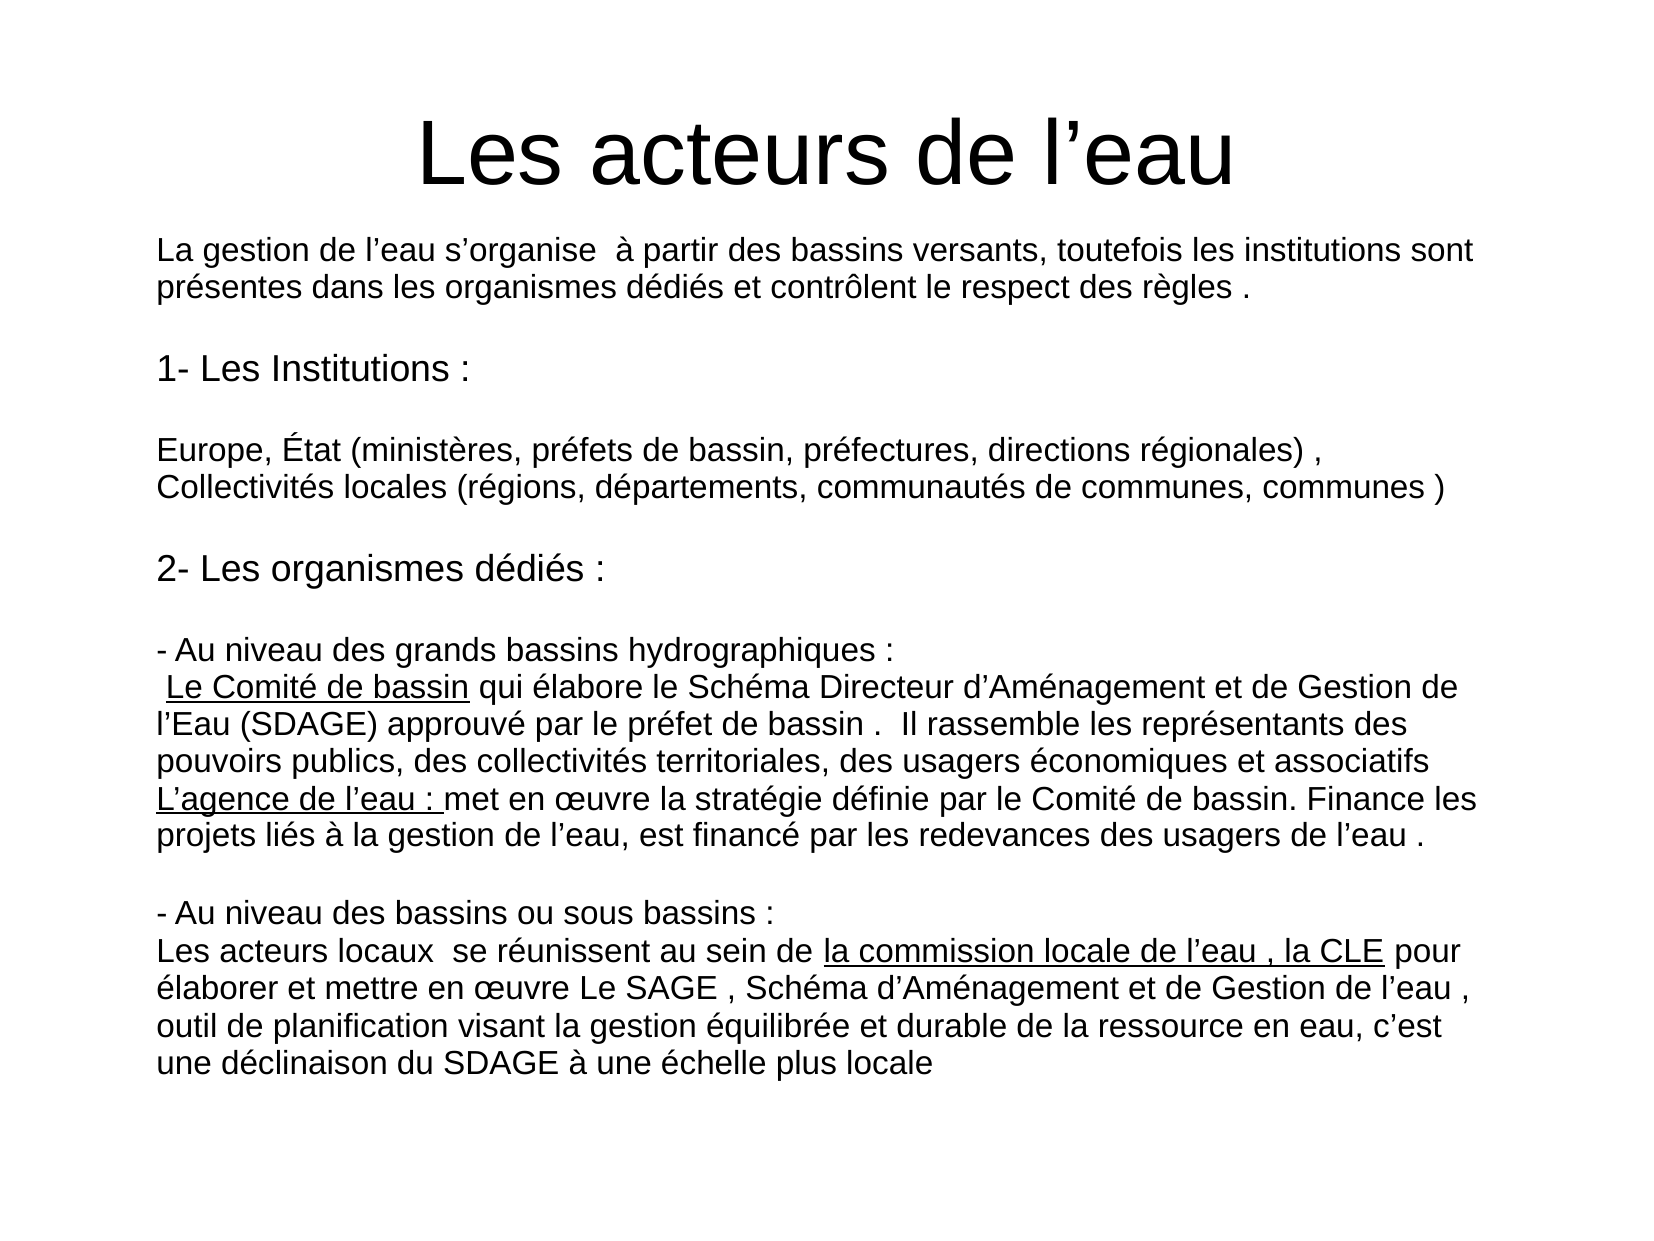

# Les acteurs de l’eau
La gestion de l’eau s’organise à partir des bassins versants, toutefois les institutions sont présentes dans les organismes dédiés et contrôlent le respect des règles .
1- Les Institutions :
Europe, État (ministères, préfets de bassin, préfectures, directions régionales) , Collectivités locales (régions, départements, communautés de communes, communes )
2- Les organismes dédiés :
- Au niveau des grands bassins hydrographiques :
 Le Comité de bassin qui élabore le Schéma Directeur d’Aménagement et de Gestion de l’Eau (SDAGE) approuvé par le préfet de bassin . Il rassemble les représentants des pouvoirs publics, des collectivités territoriales, des usagers économiques et associatifs
L’agence de l’eau : met en œuvre la stratégie définie par le Comité de bassin. Finance les projets liés à la gestion de l’eau, est financé par les redevances des usagers de l’eau .
- Au niveau des bassins ou sous bassins :
Les acteurs locaux se réunissent au sein de la commission locale de l’eau , la CLE pour élaborer et mettre en œuvre Le SAGE , Schéma d’Aménagement et de Gestion de l’eau , outil de planification visant la gestion équilibrée et durable de la ressource en eau, c’est une déclinaison du SDAGE à une échelle plus locale